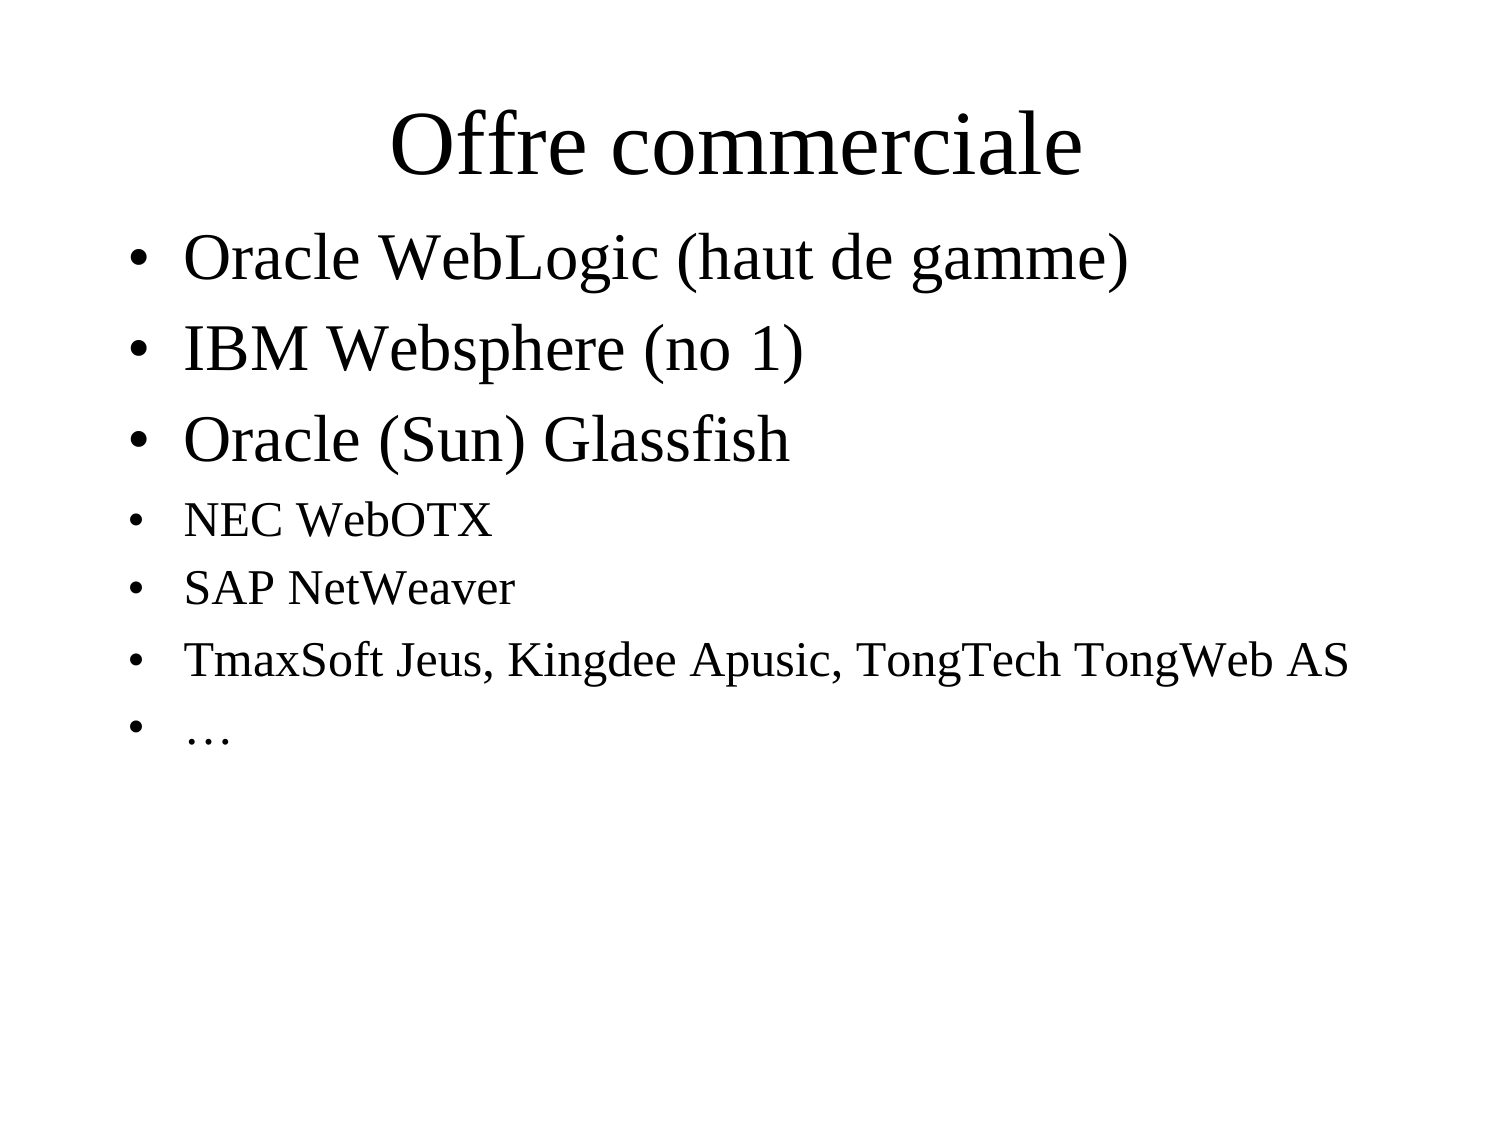

# Offre commerciale
Oracle WebLogic (haut de gamme)
IBM Websphere (no 1)
Oracle (Sun) Glassfish
NEC WebOTX
SAP NetWeaver
TmaxSoft Jeus, Kingdee Apusic, TongTech TongWeb AS
…